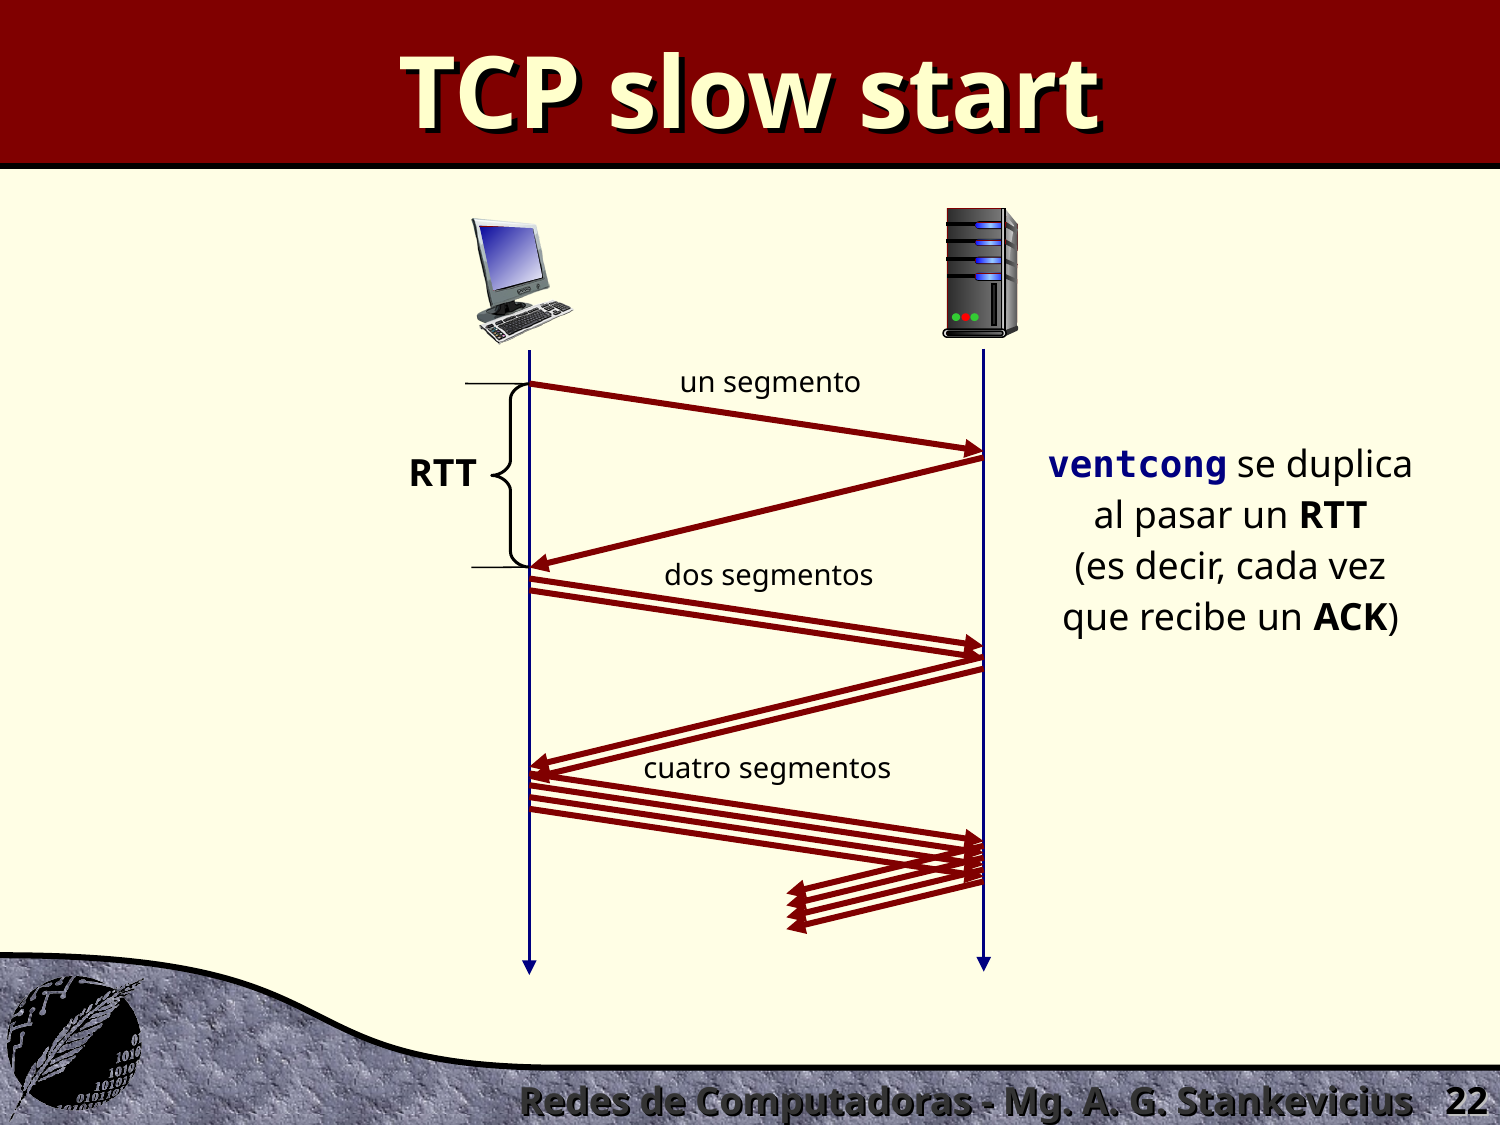

# TCP slow start
un segmento
RTT
ventcong se duplica
al pasar un RTT
(es decir, cada vez
que recibe un ACK)
dos segmentos
cuatro segmentos
22